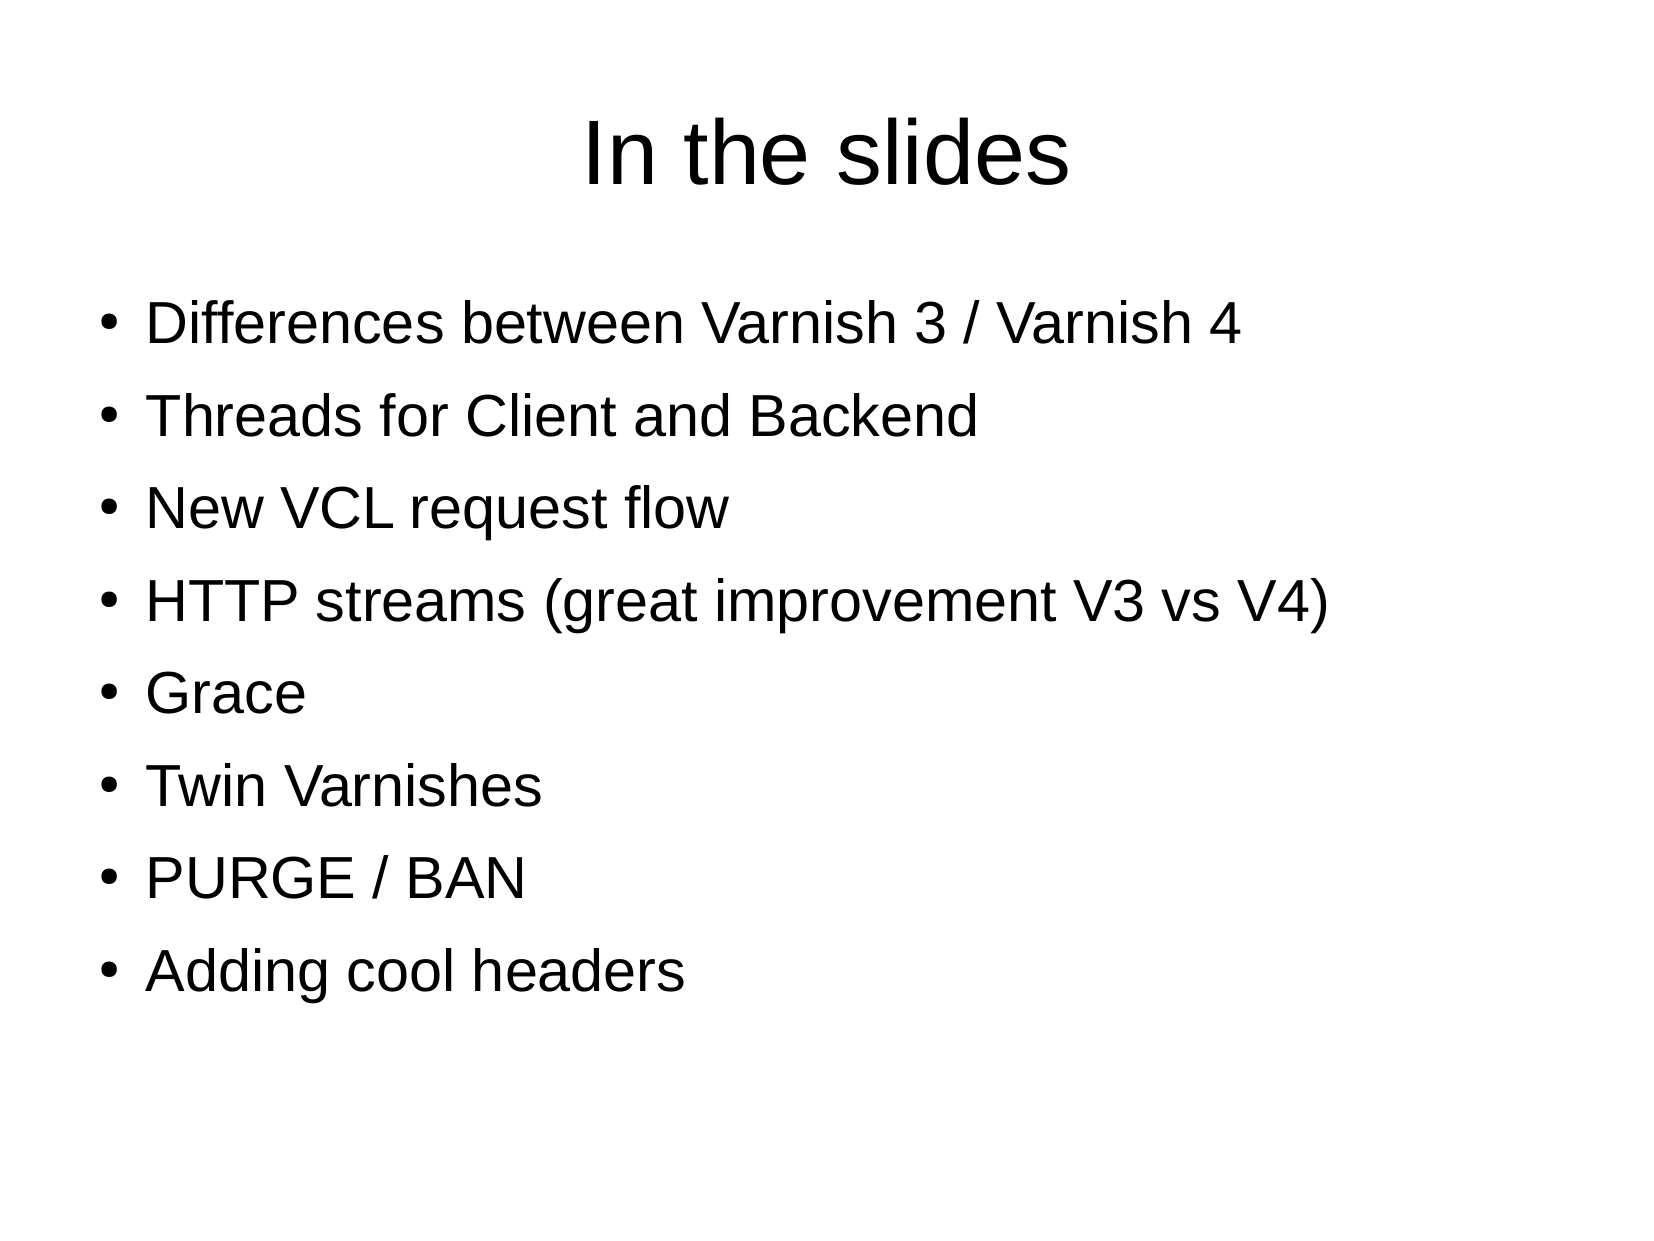

# In the slides
Differences between Varnish 3 / Varnish 4
Threads for Client and Backend
New VCL request flow
HTTP streams (great improvement V3 vs V4)
Grace
Twin Varnishes
PURGE / BAN
Adding cool headers